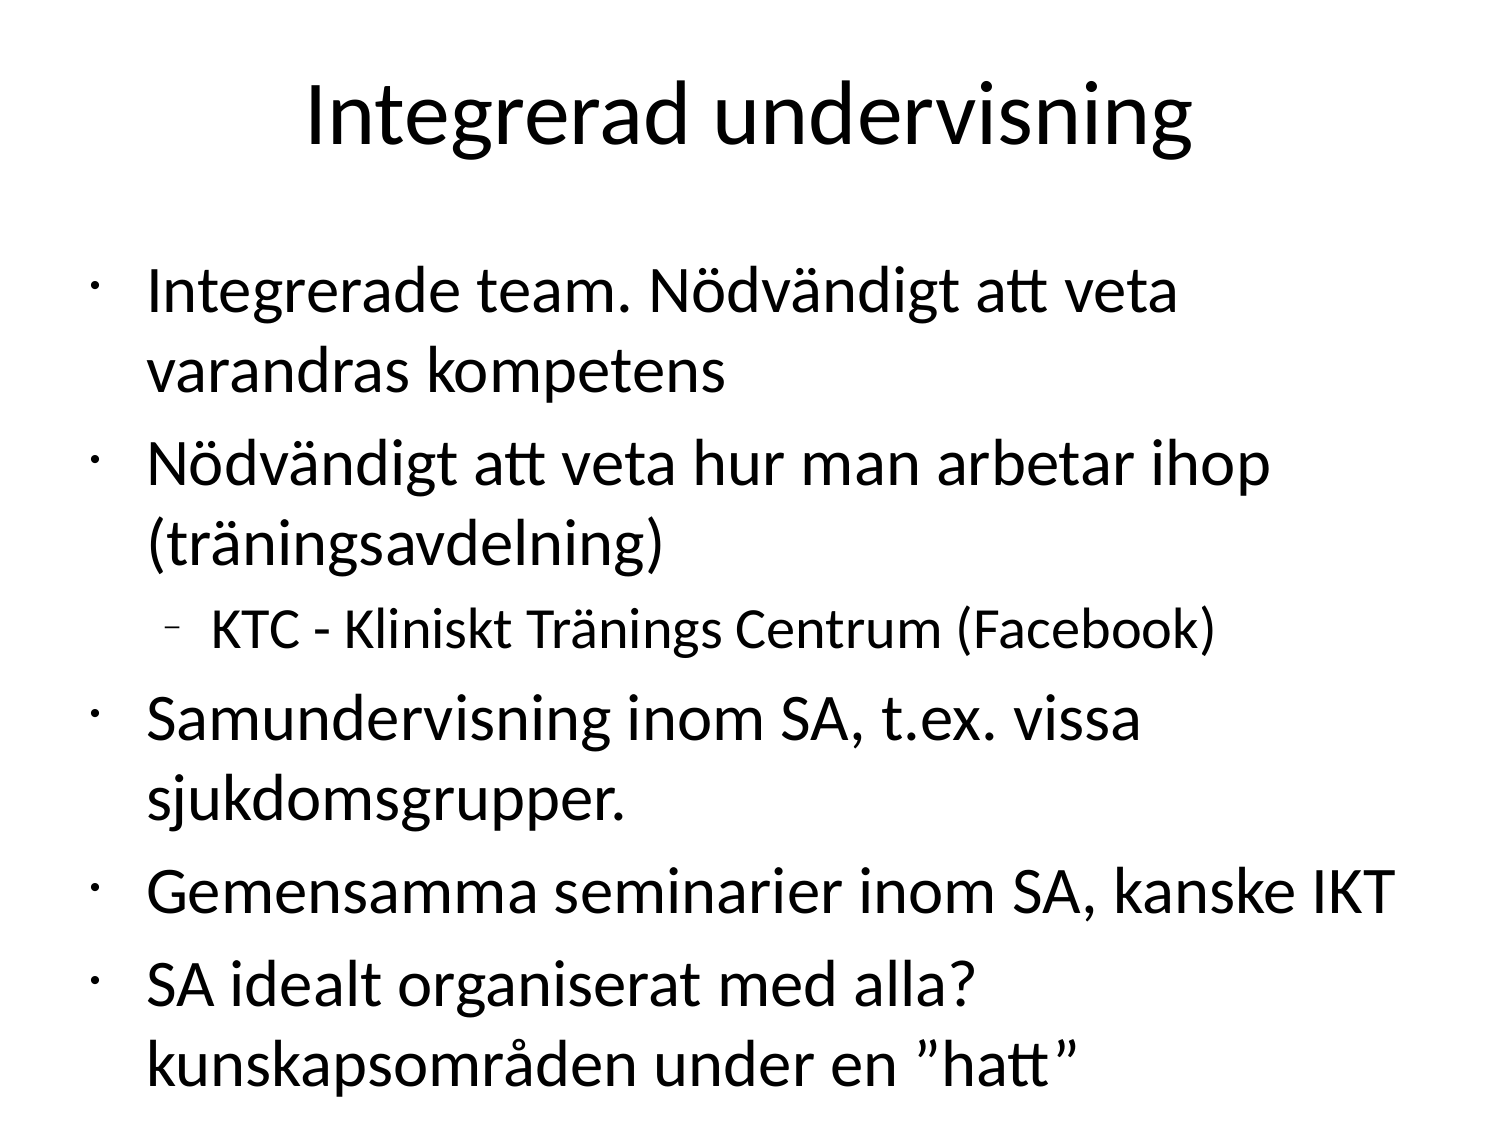

# Integrerad undervisning
Integrerade team. Nödvändigt att veta varandras kompetens
Nödvändigt att veta hur man arbetar ihop (träningsavdelning)
KTC - Kliniskt Tränings Centrum (Facebook)
Samundervisning inom SA, t.ex. vissa sjukdomsgrupper.
Gemensamma seminarier inom SA, kanske IKT
SA idealt organiserat med alla? kunskapsområden under en ”hatt”